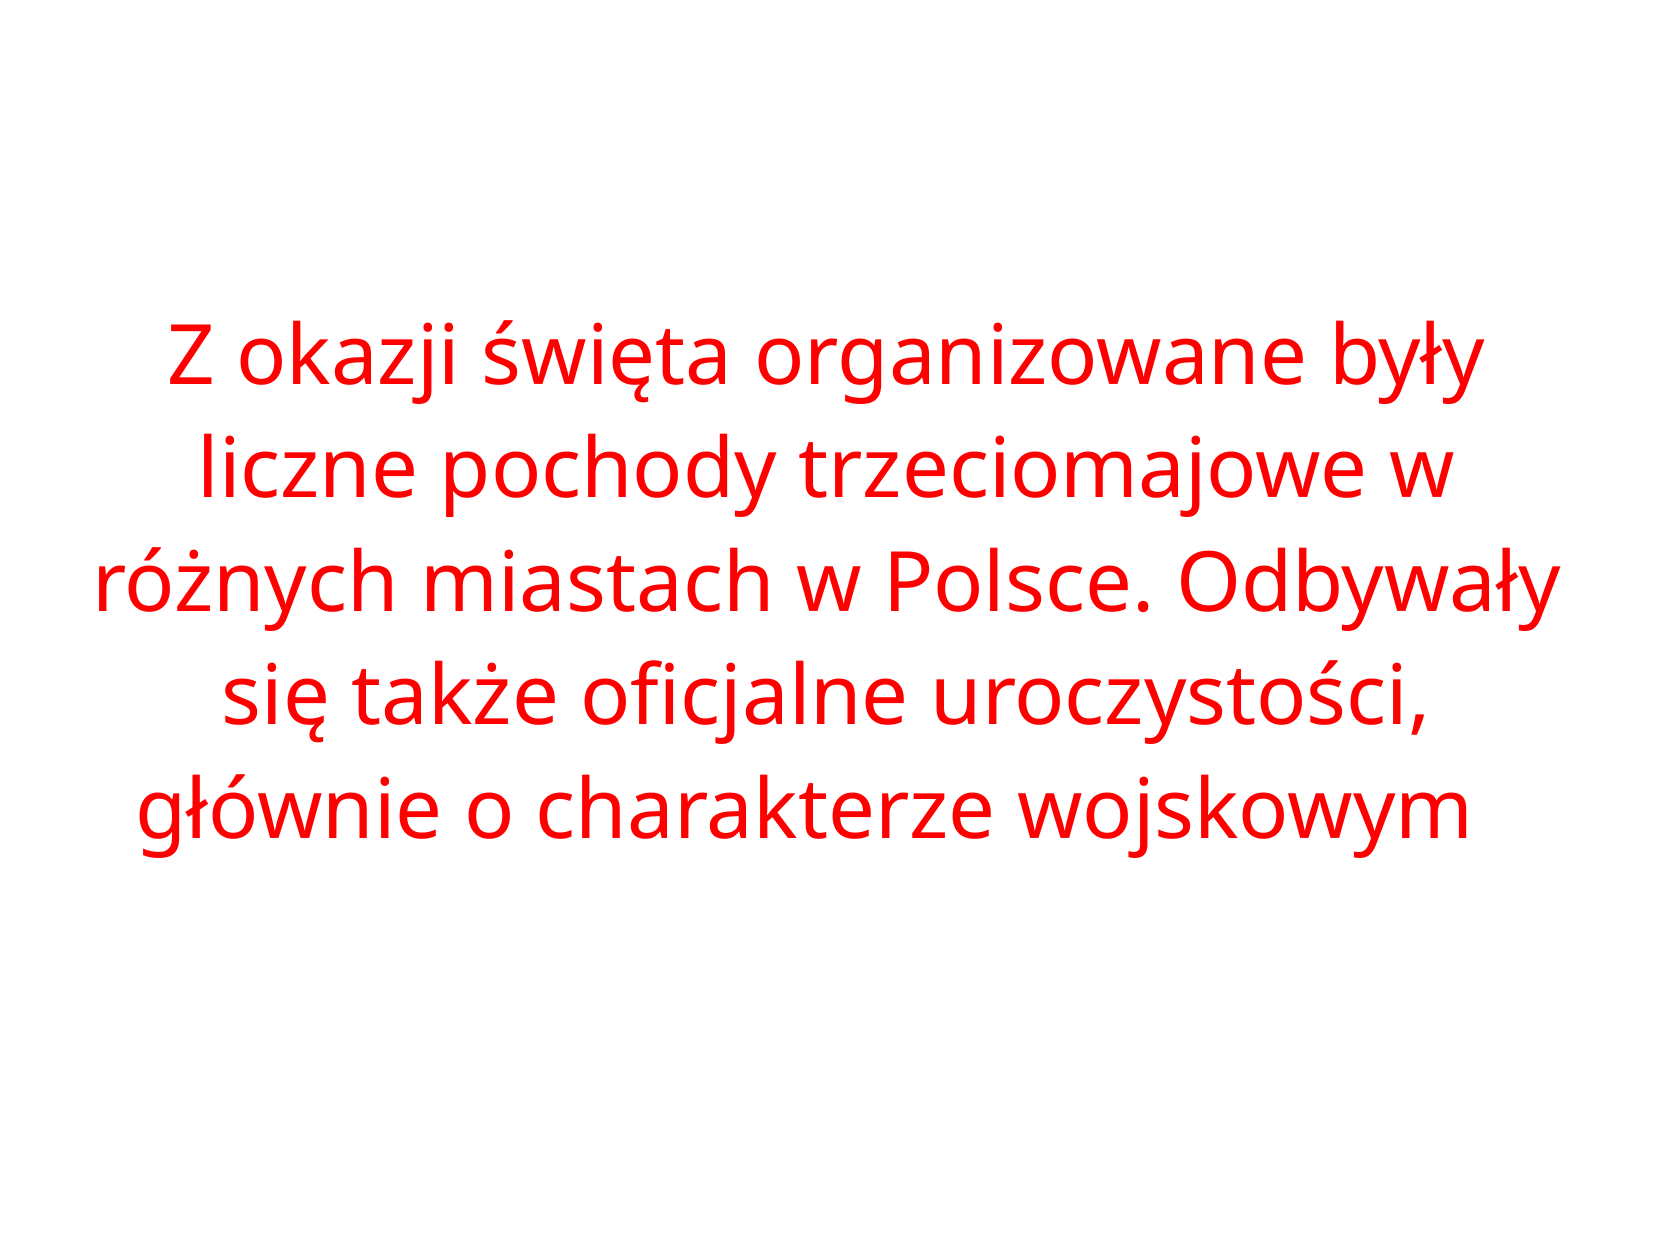

# Z okazji święta organizowane były liczne pochody trzeciomajowe w różnych miastach w Polsce. Odbywały się także oficjalne uroczystości, głównie o charakterze wojskowym